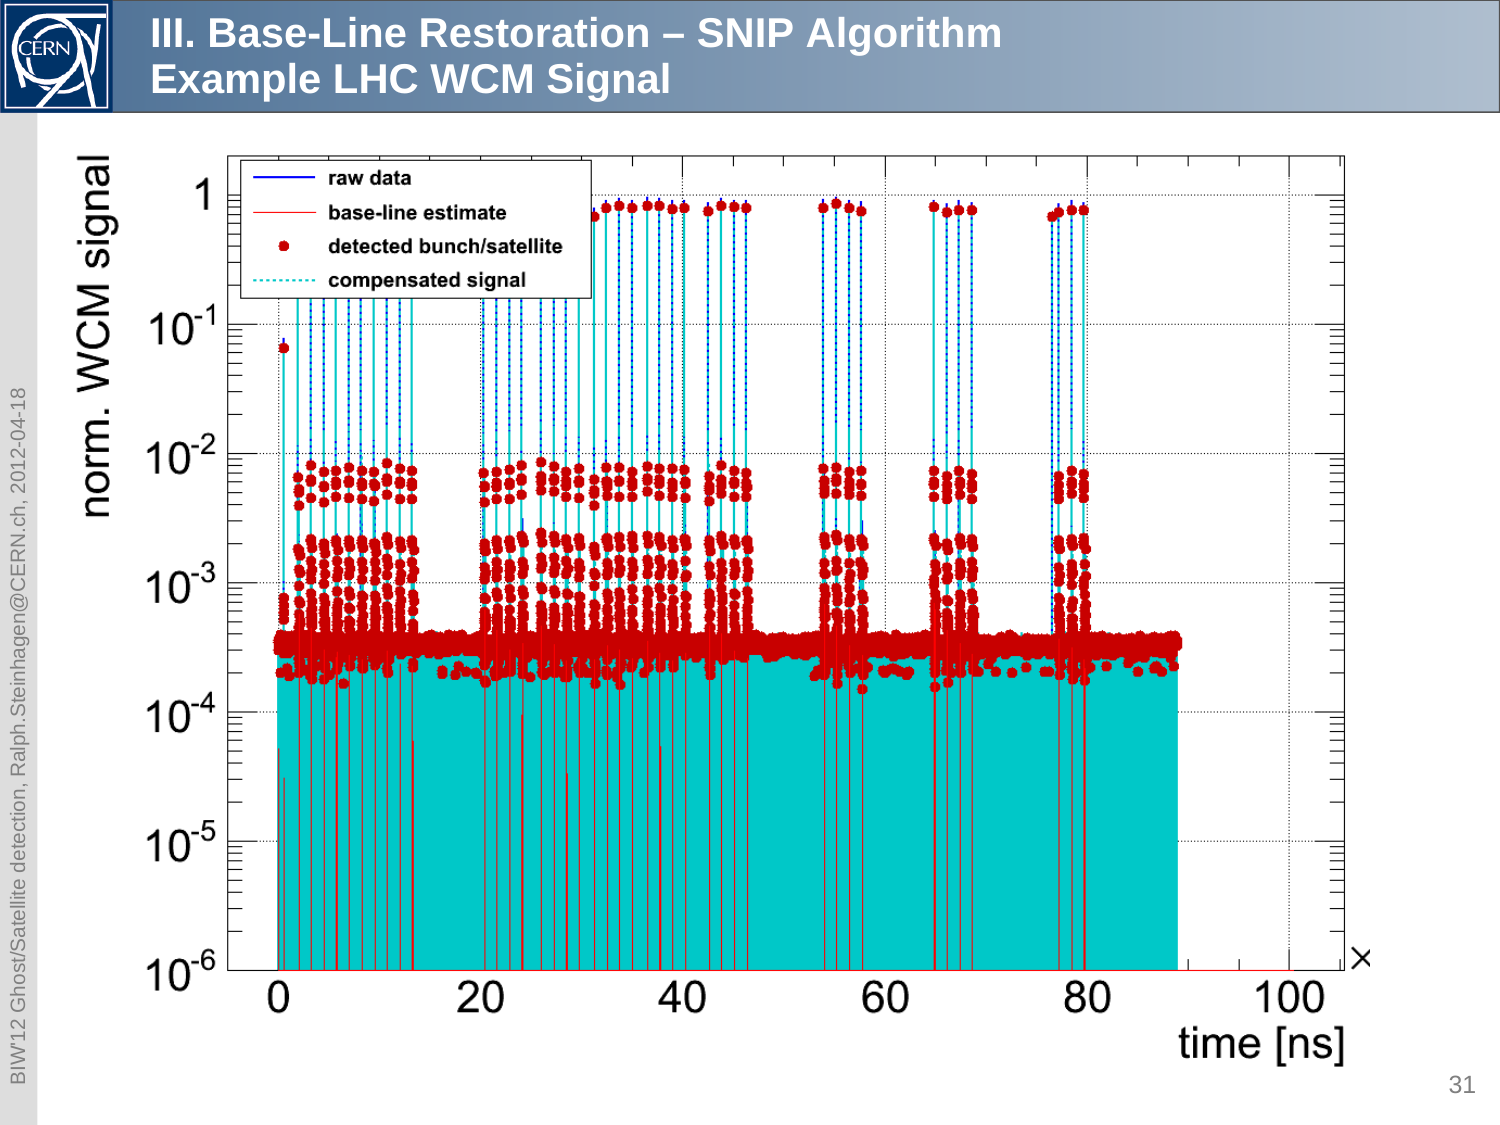

# III. Base-Line Restoration – SNIP Algorithm Example LHC WCM Signal